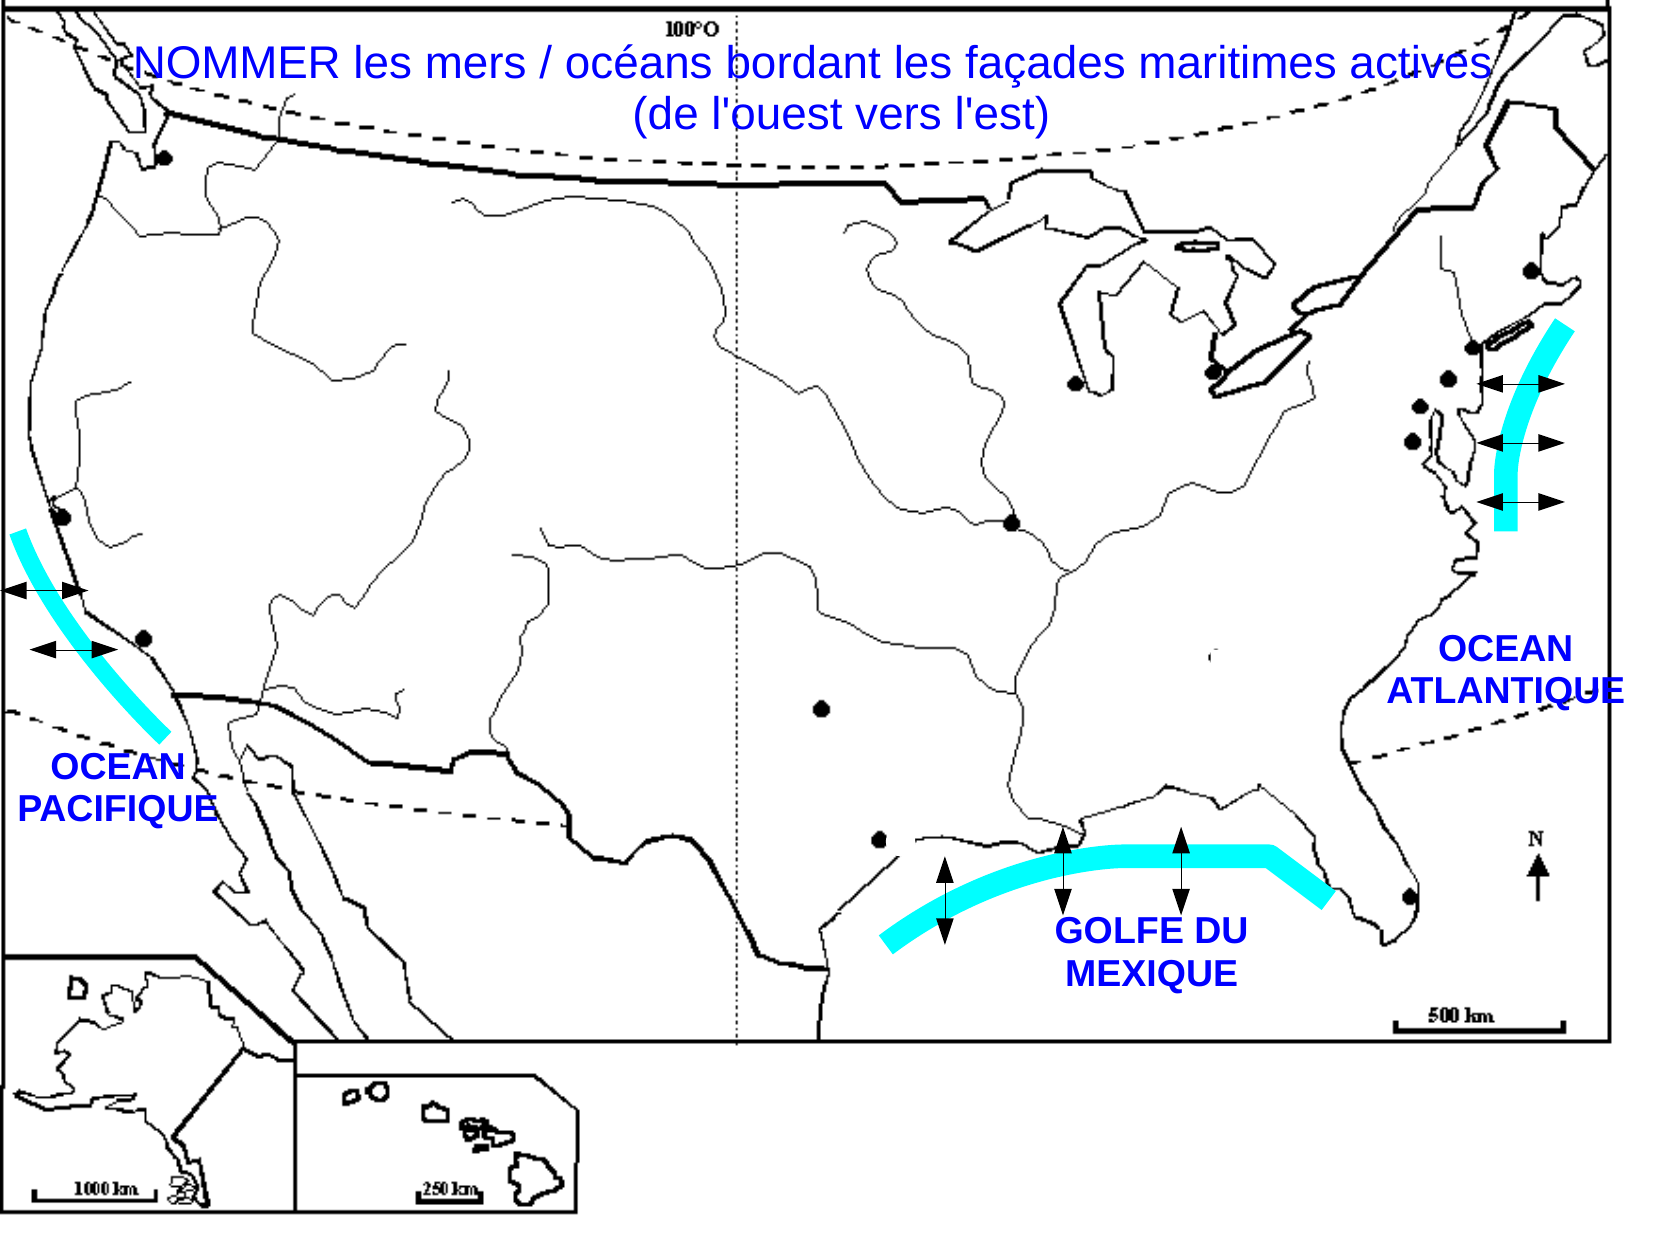

NOMMER les mers / océans bordant les façades maritimes actives
(de l'ouest vers l'est)
OCEAN
ATLANTIQUE
OCEAN
PACIFIQUE
GOLFE DU
MEXIQUE